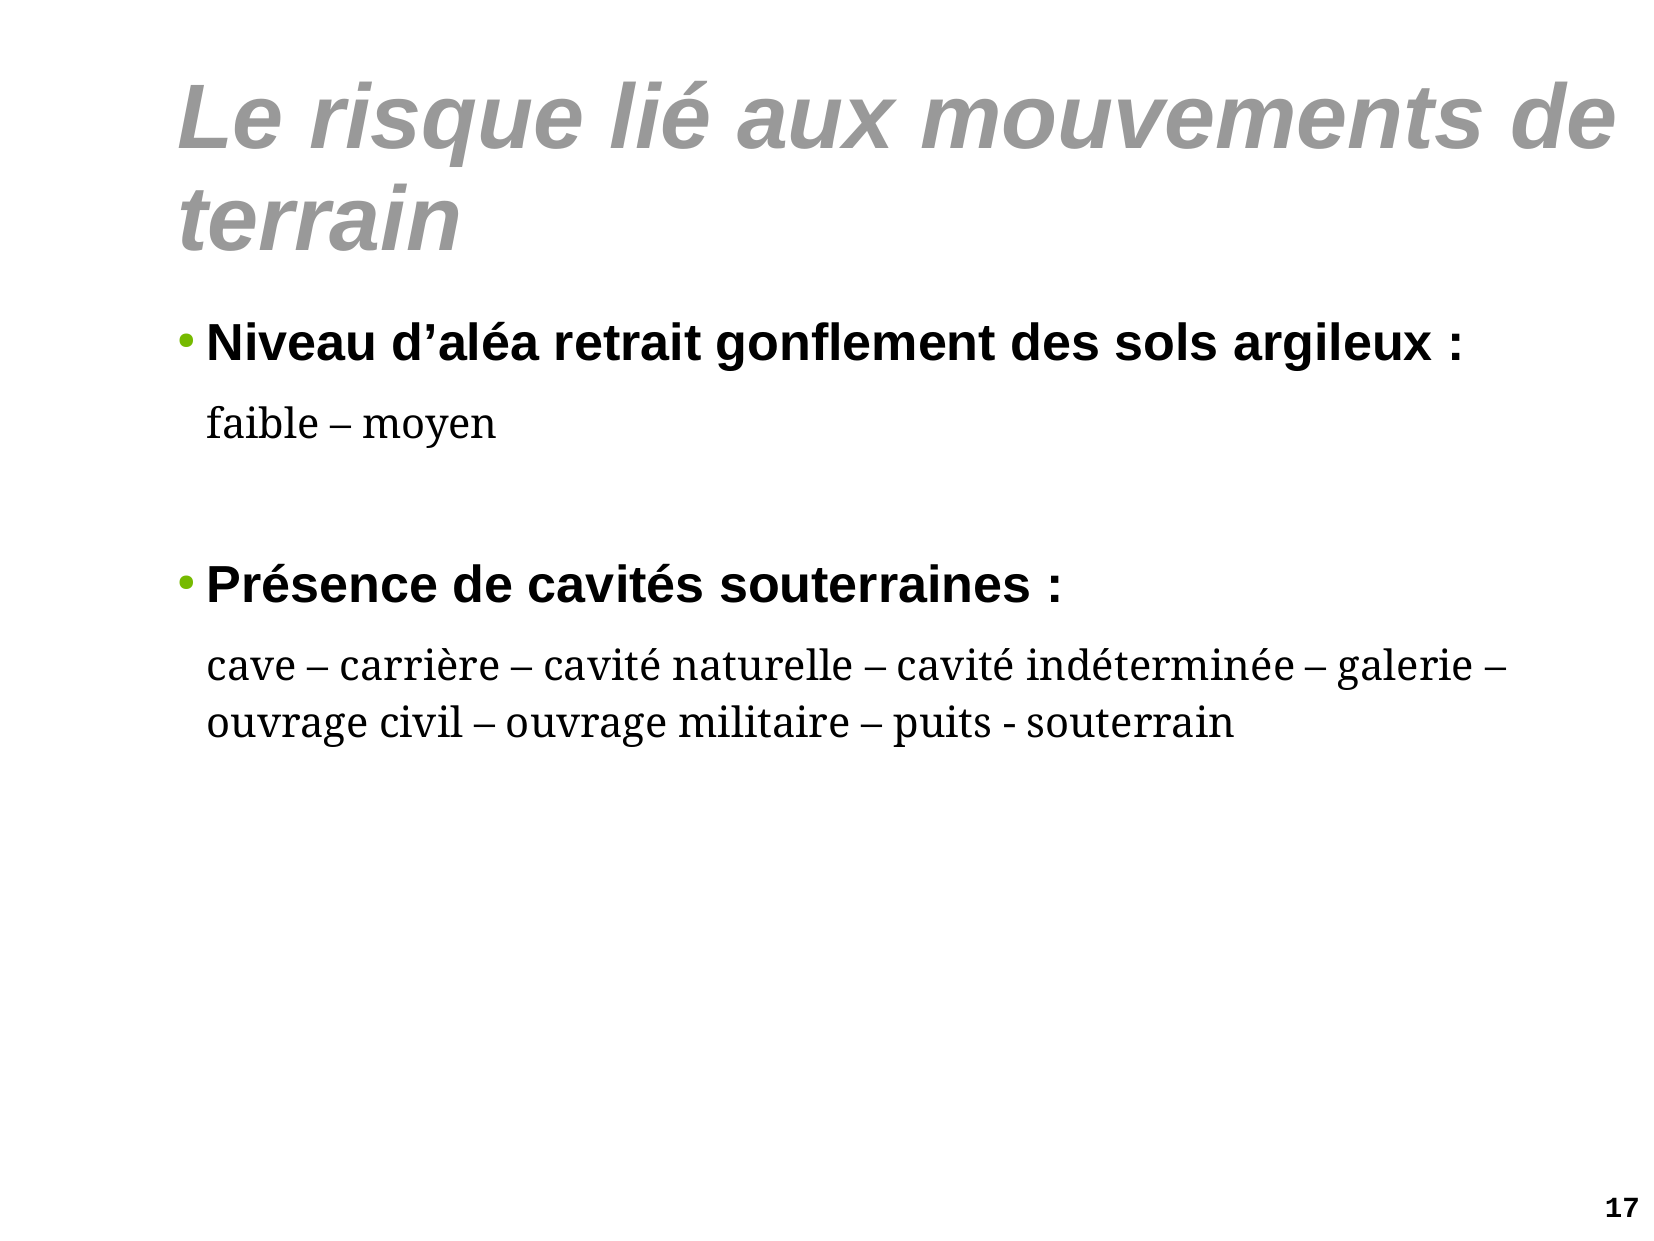

# Le risque lié aux mouvements de terrain
Niveau d’aléa retrait gonflement des sols argileux :
faible – moyen
Présence de cavités souterraines :
cave – carrière – cavité naturelle – cavité indéterminée – galerie – ouvrage civil – ouvrage militaire – puits - souterrain